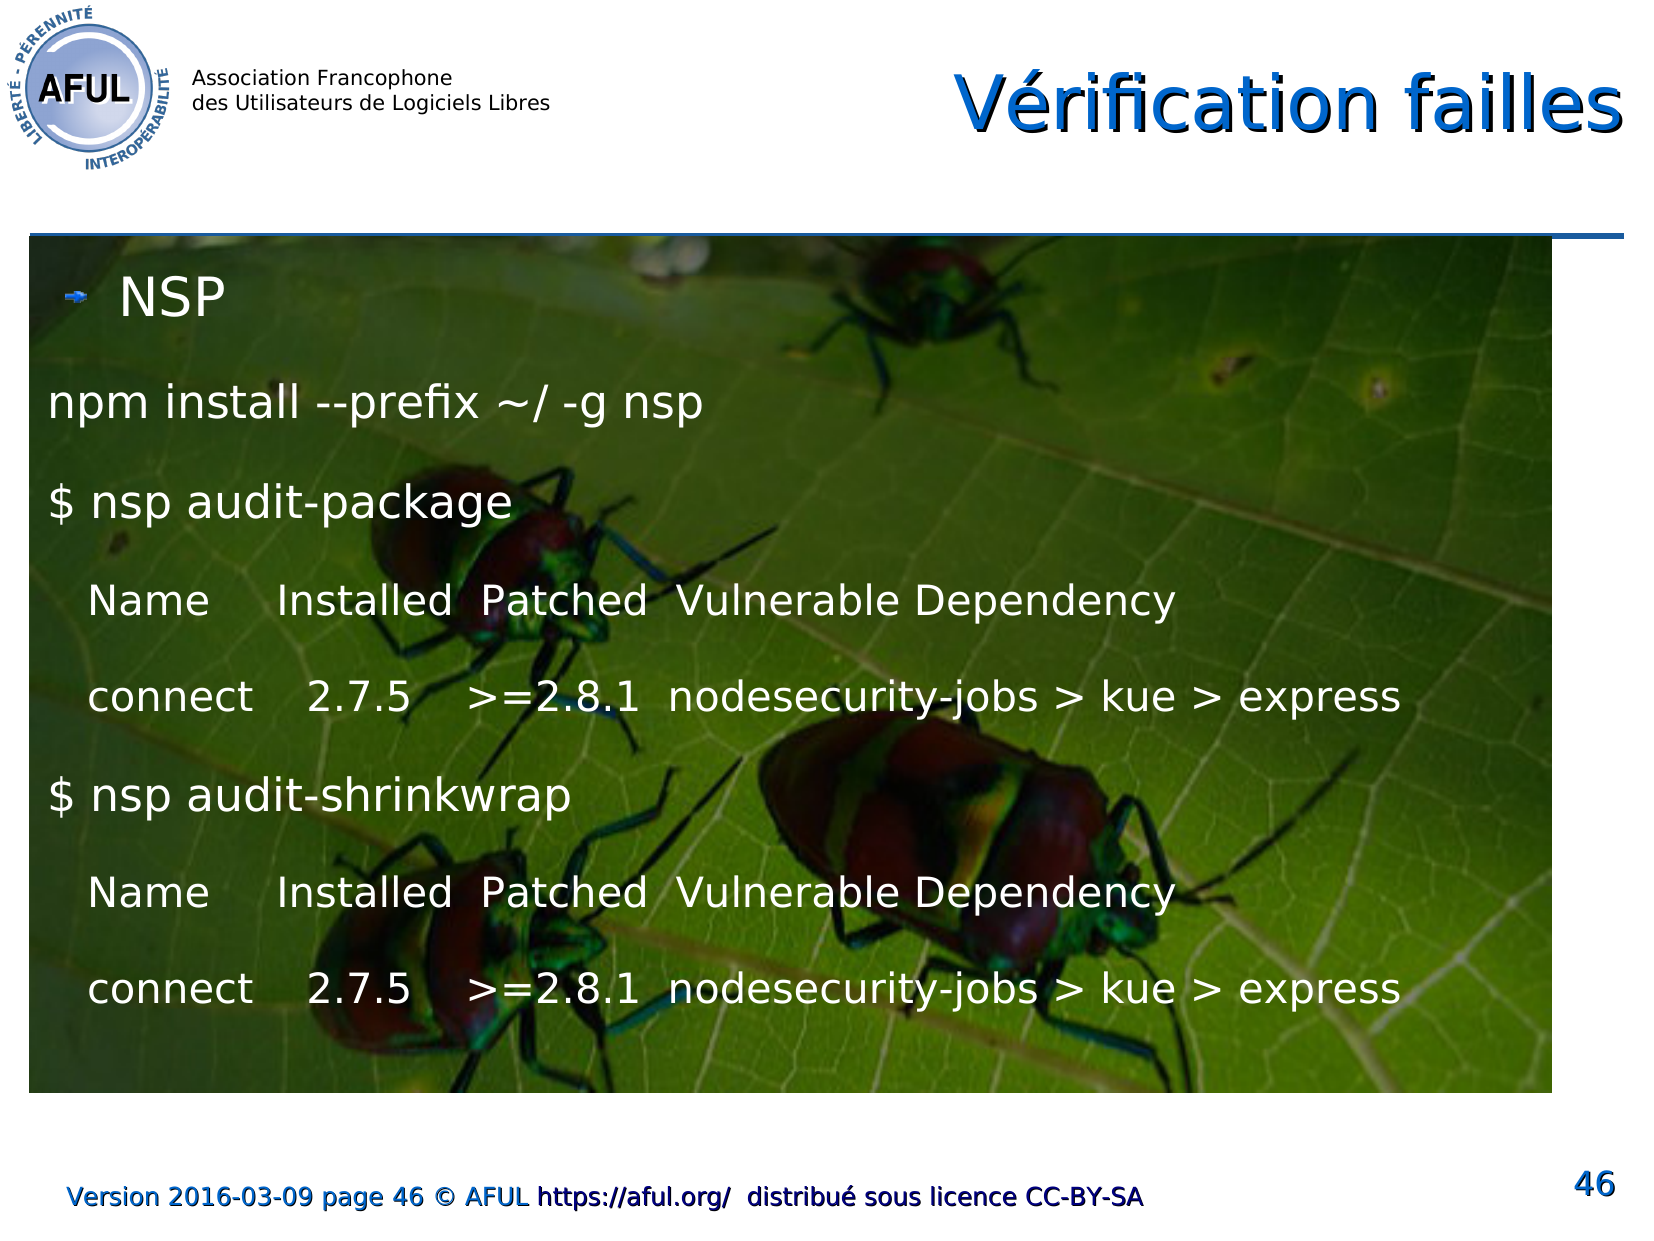

# Vérification failles
NSP
npm install --prefix ~/ -g nsp
$ nsp audit-package
 Name Installed Patched Vulnerable Dependency
 connect 2.7.5 >=2.8.1 nodesecurity-jobs > kue > express
$ nsp audit-shrinkwrap
 Name Installed Patched Vulnerable Dependency
 connect 2.7.5 >=2.8.1 nodesecurity-jobs > kue > express